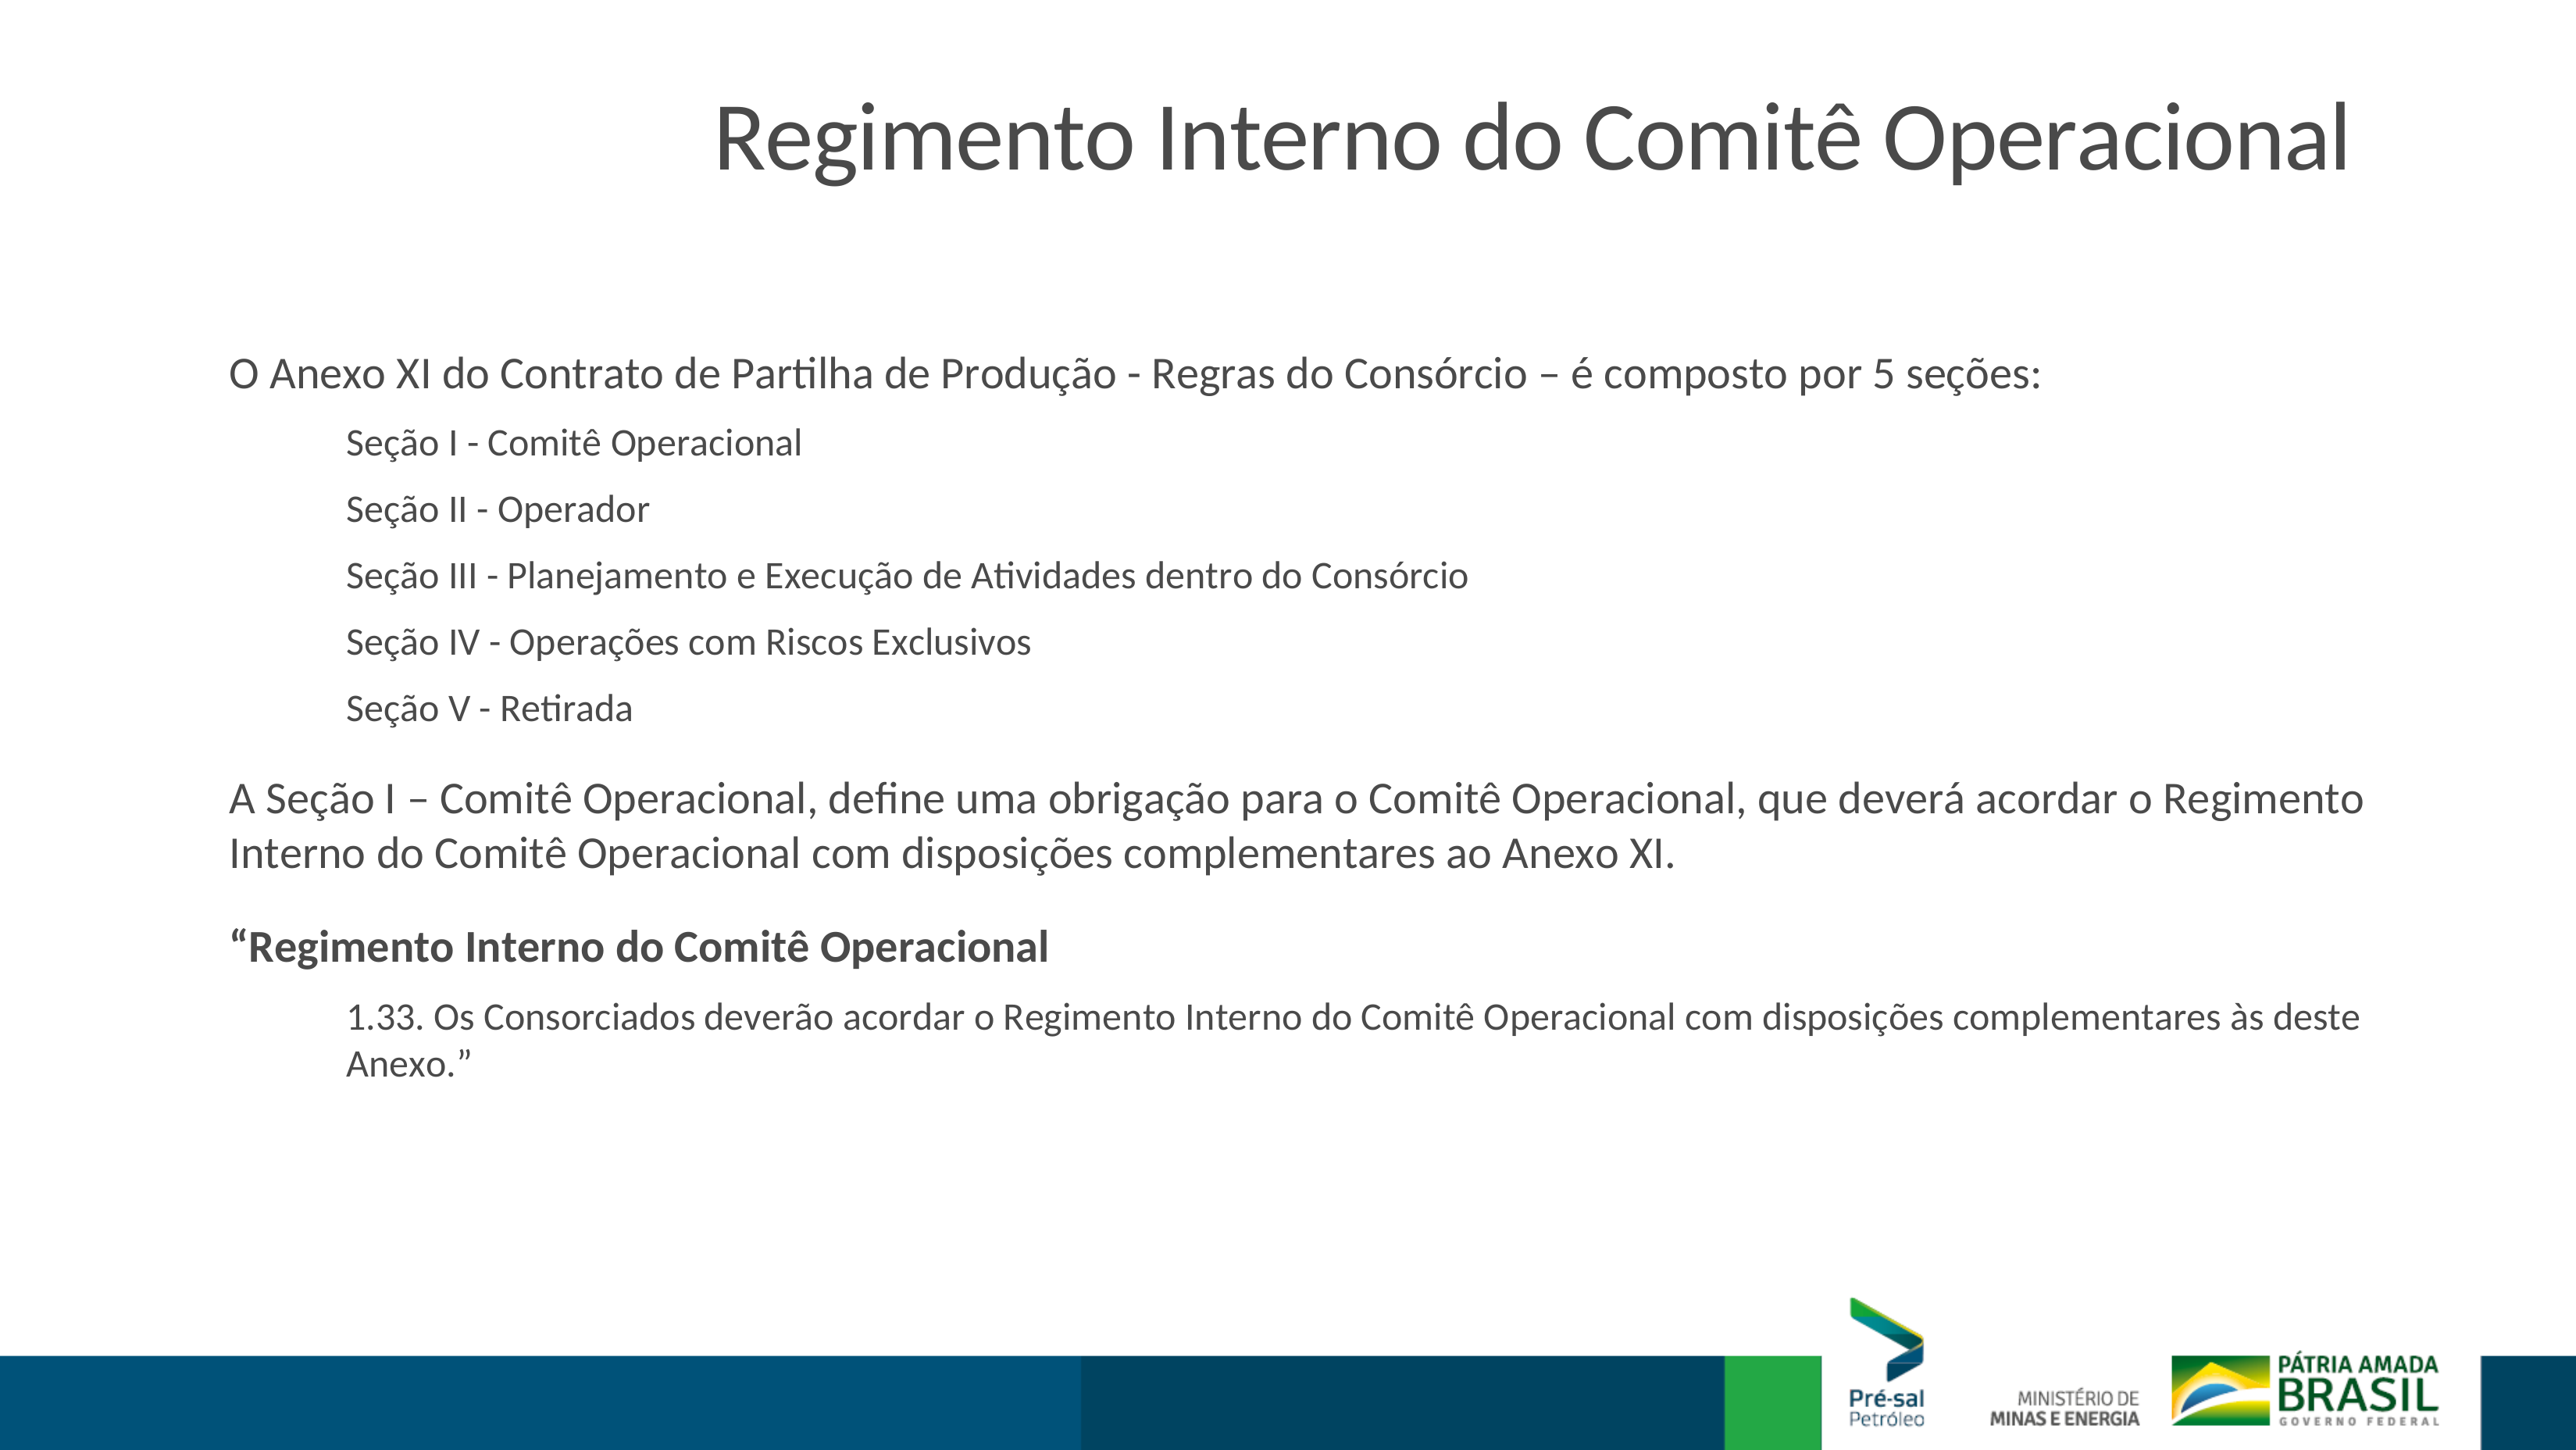

Regimento Interno do Comitê Operacional
# O Anexo XI do Contrato de Partilha de Produção - Regras do Consórcio – é composto por 5 seções:
Seção I - Comitê Operacional
Seção II - Operador
Seção III - Planejamento e Execução de Atividades dentro do Consórcio
Seção IV - Operações com Riscos Exclusivos
Seção V - Retirada
A Seção I – Comitê Operacional, define uma obrigação para o Comitê Operacional, que deverá acordar o Regimento Interno do Comitê Operacional com disposições complementares ao Anexo XI.
“Regimento Interno do Comitê Operacional
1.33. Os Consorciados deverão acordar o Regimento Interno do Comitê Operacional com disposições complementares às deste Anexo.”